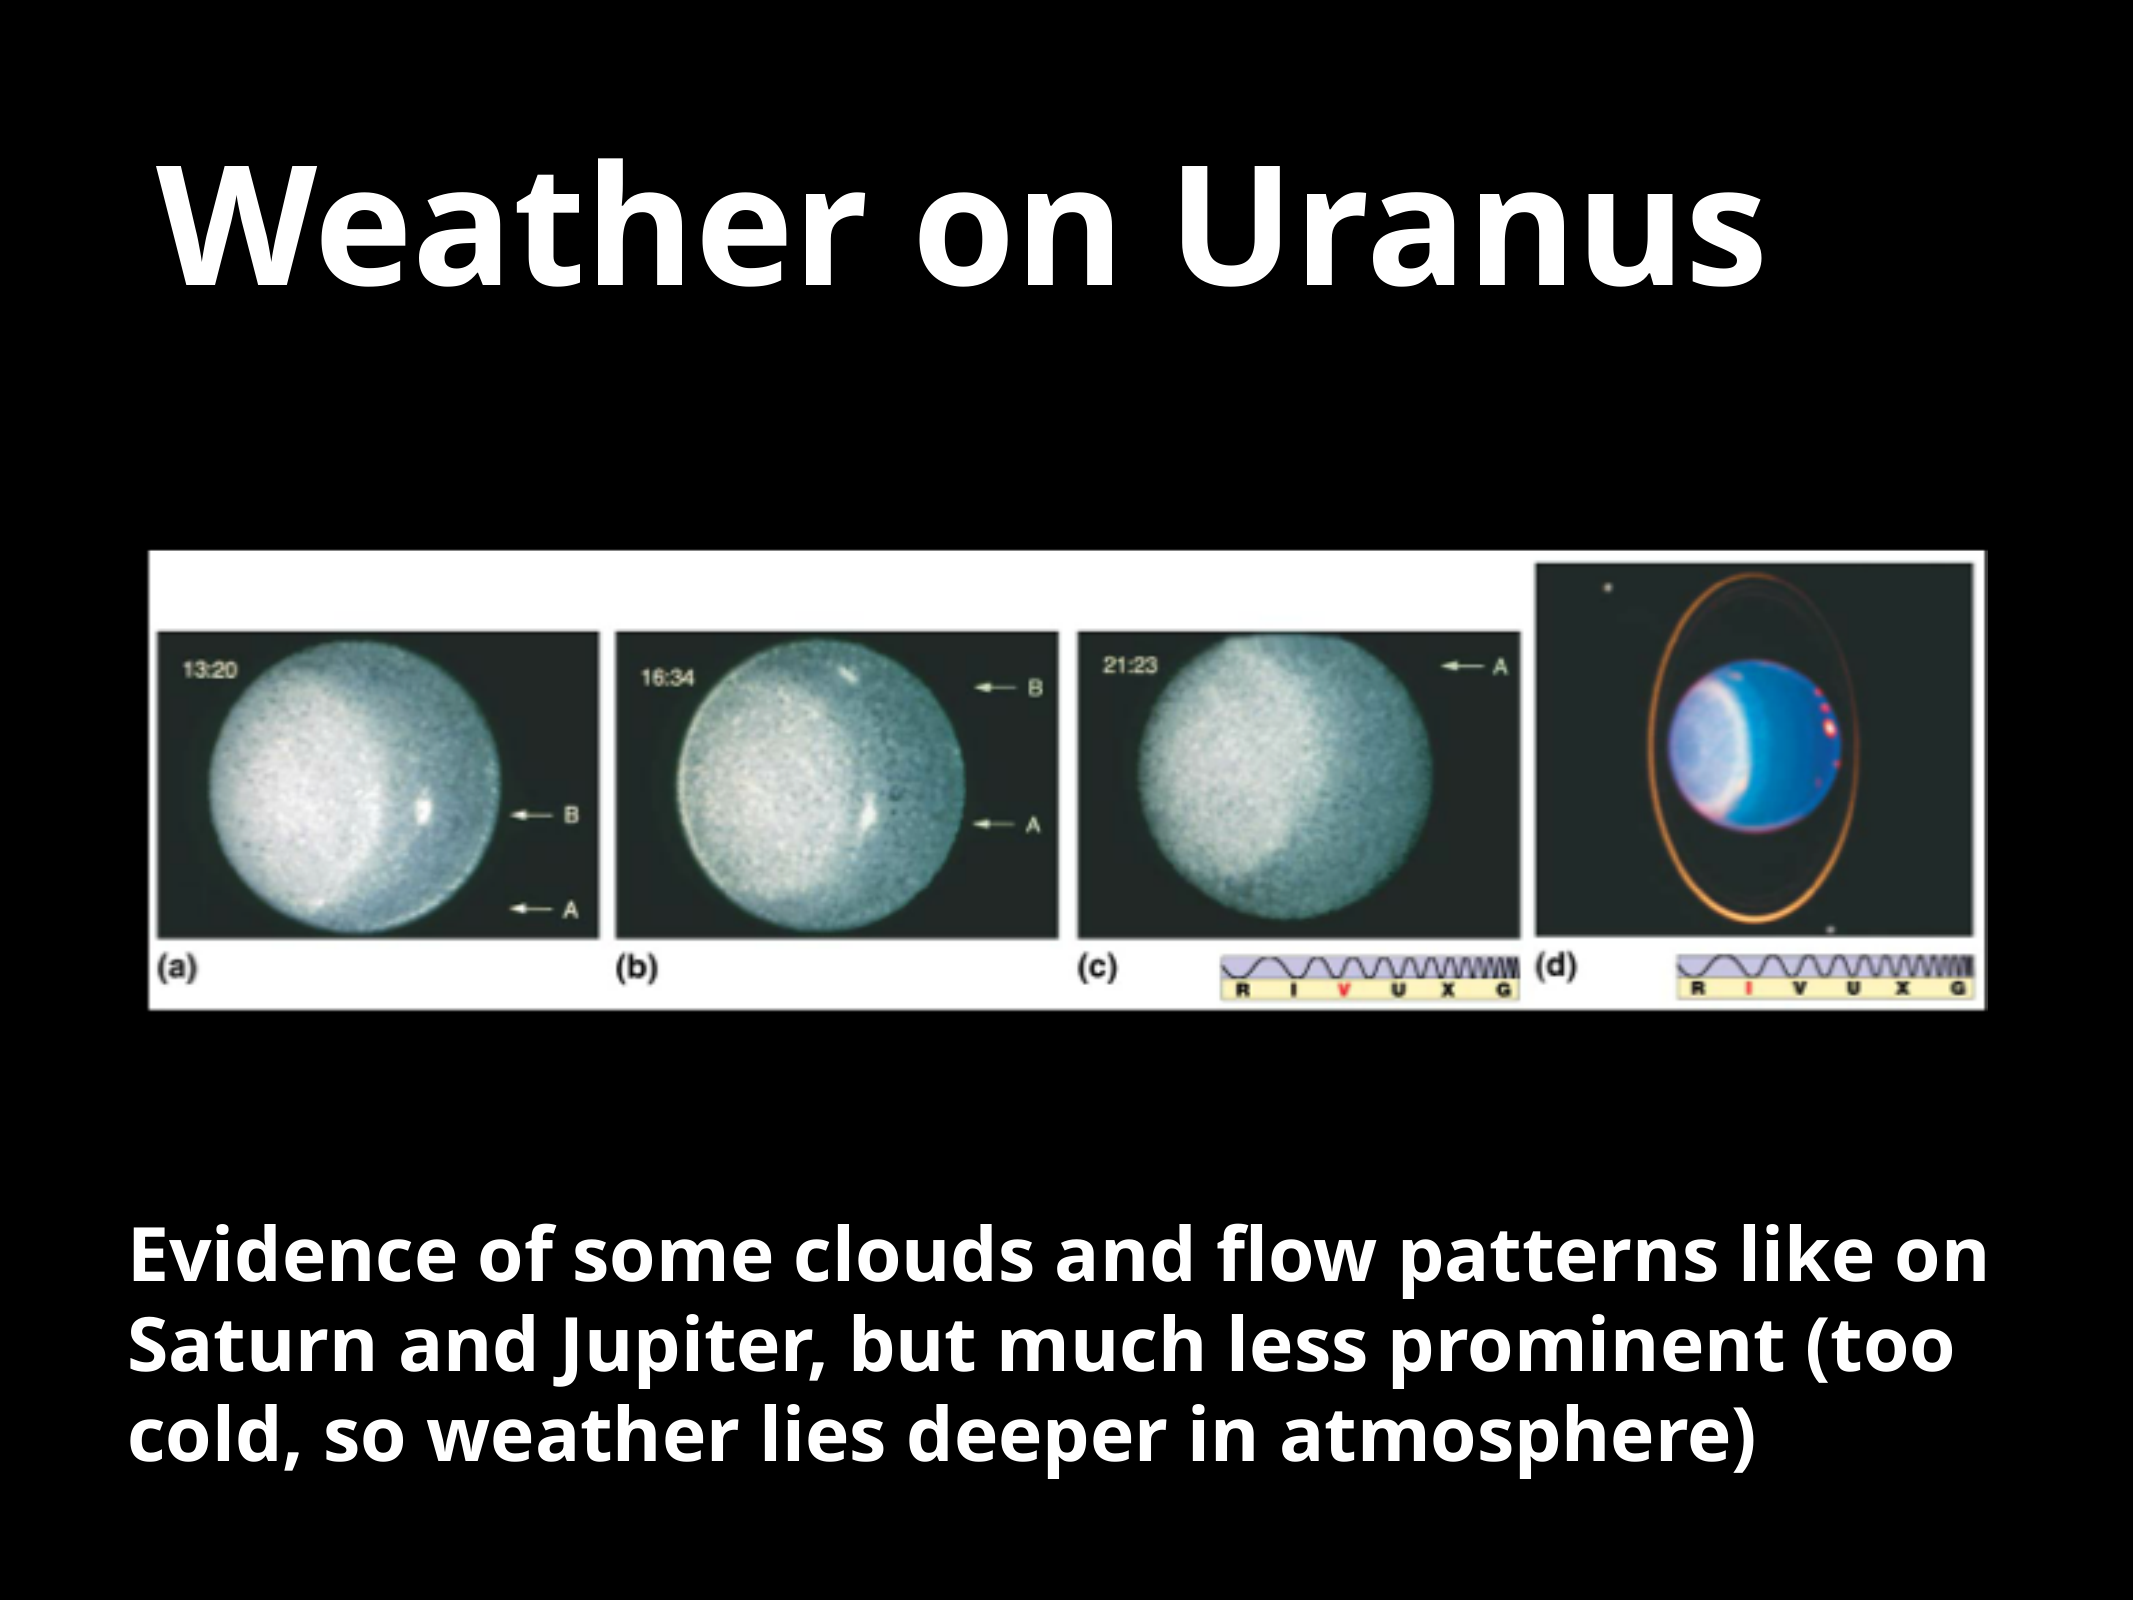

# Weather on Uranus
Evidence of some clouds and flow patterns like on Saturn and Jupiter, but much less prominent (too cold, so weather lies deeper in atmosphere)